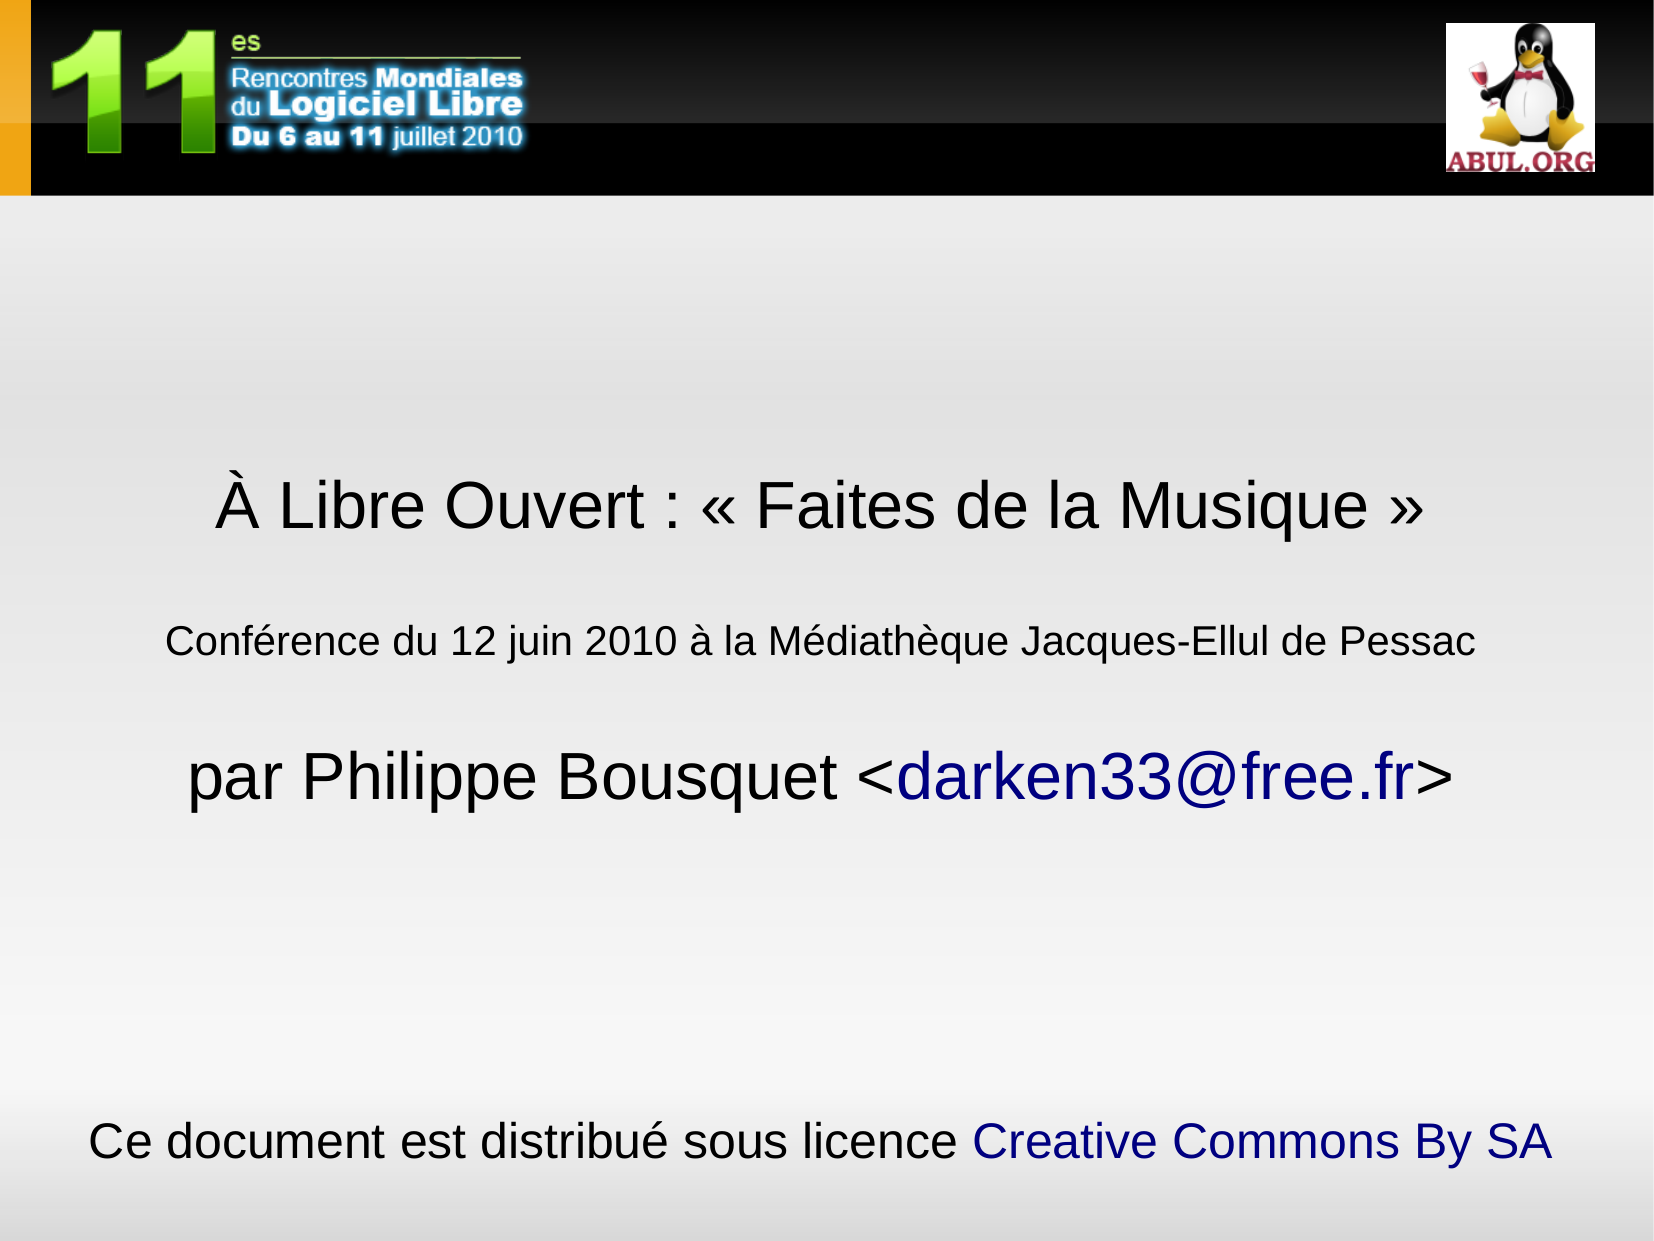

# À Libre Ouvert : « Faites de la Musique »
Conférence du 12 juin 2010 à la Médiathèque Jacques-Ellul de Pessac
par Philippe Bousquet <darken33@free.fr>
Ce document est distribué sous licence Creative Commons By SA